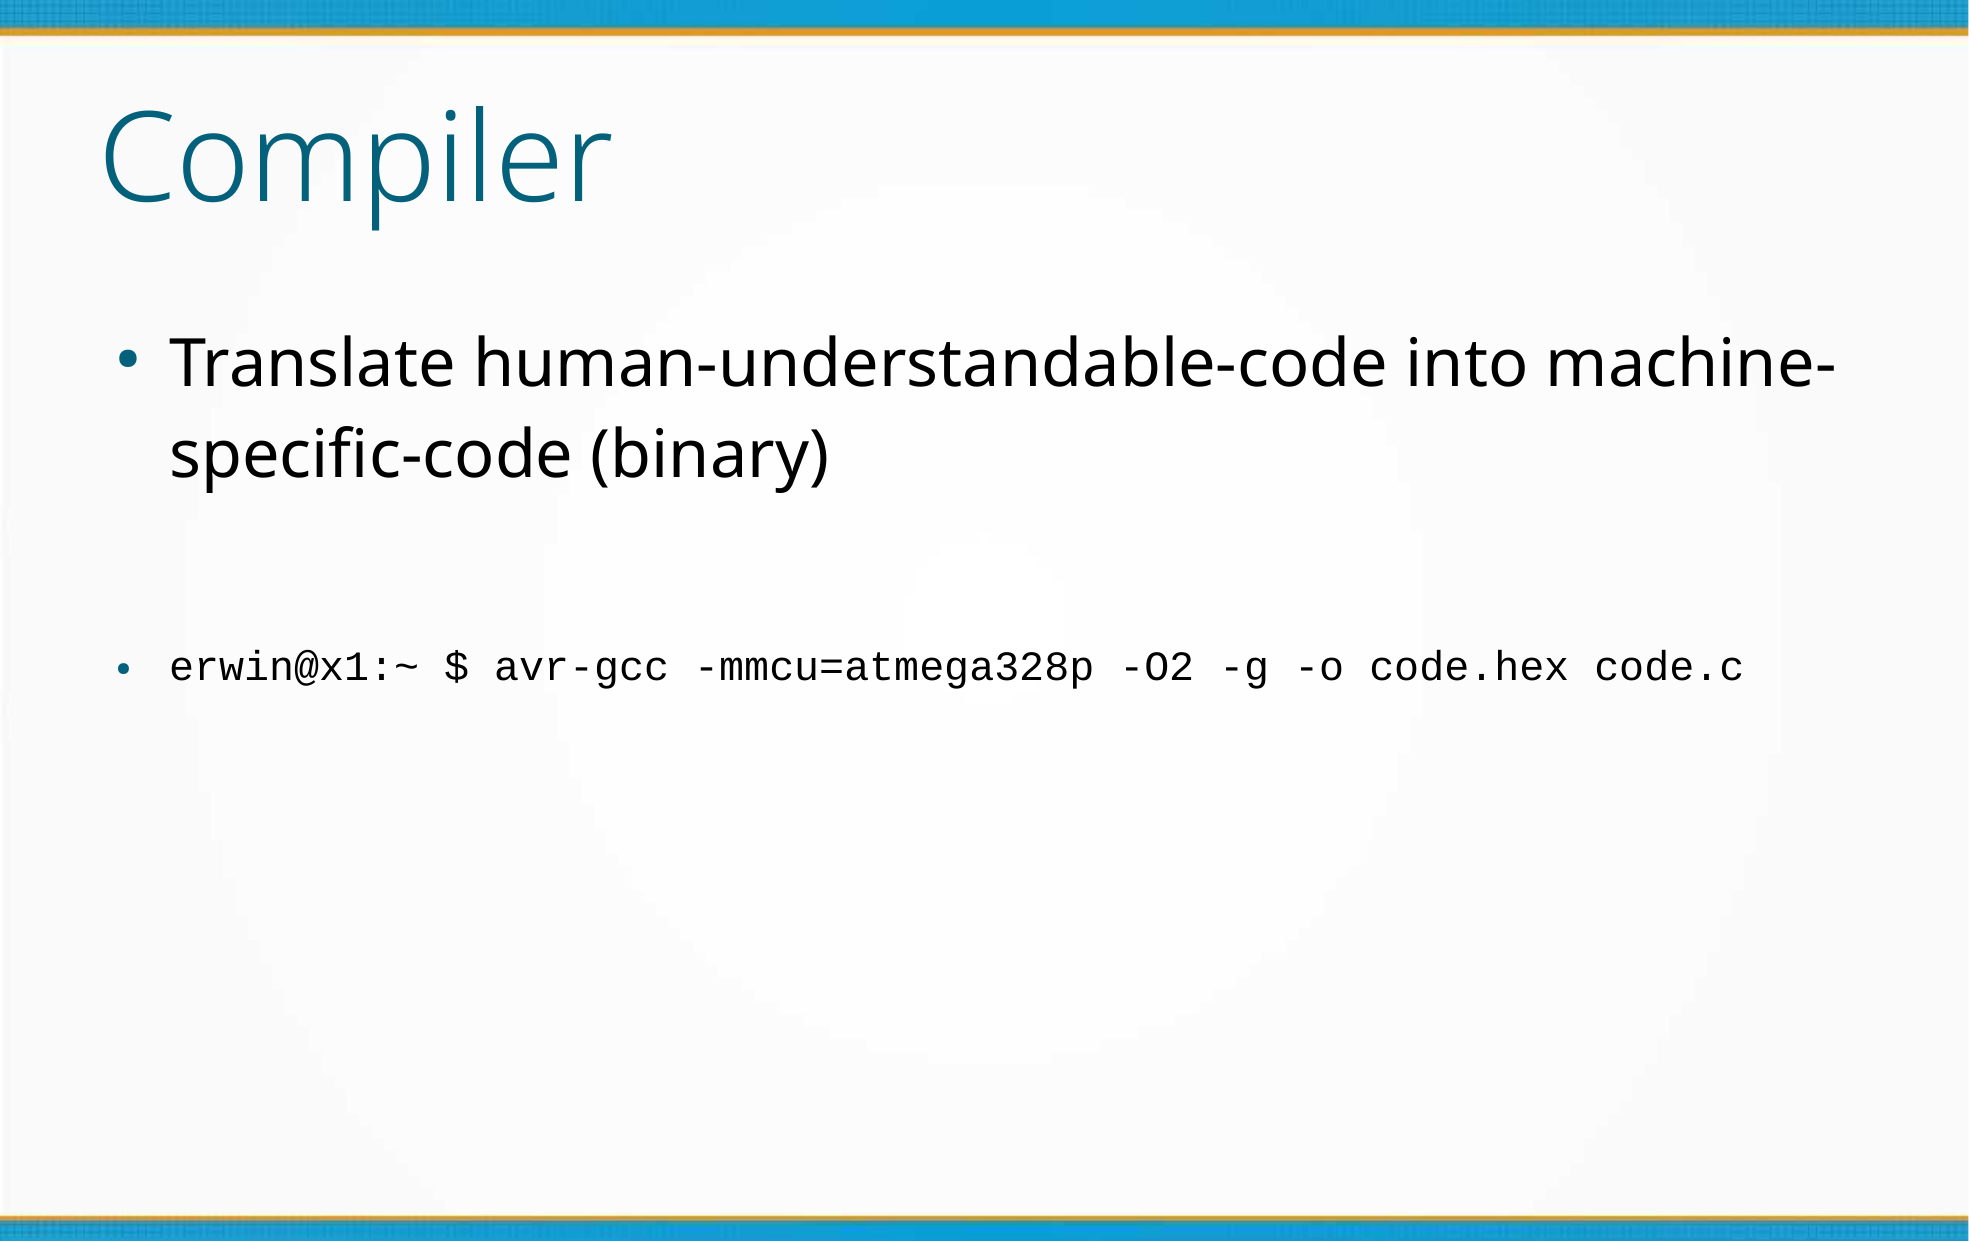

# Compiler
Translate human-understandable-code into machine-specific-code (binary)
erwin@x1:~ $ avr-gcc -mmcu=atmega328p -O2 -g -o code.hex code.c